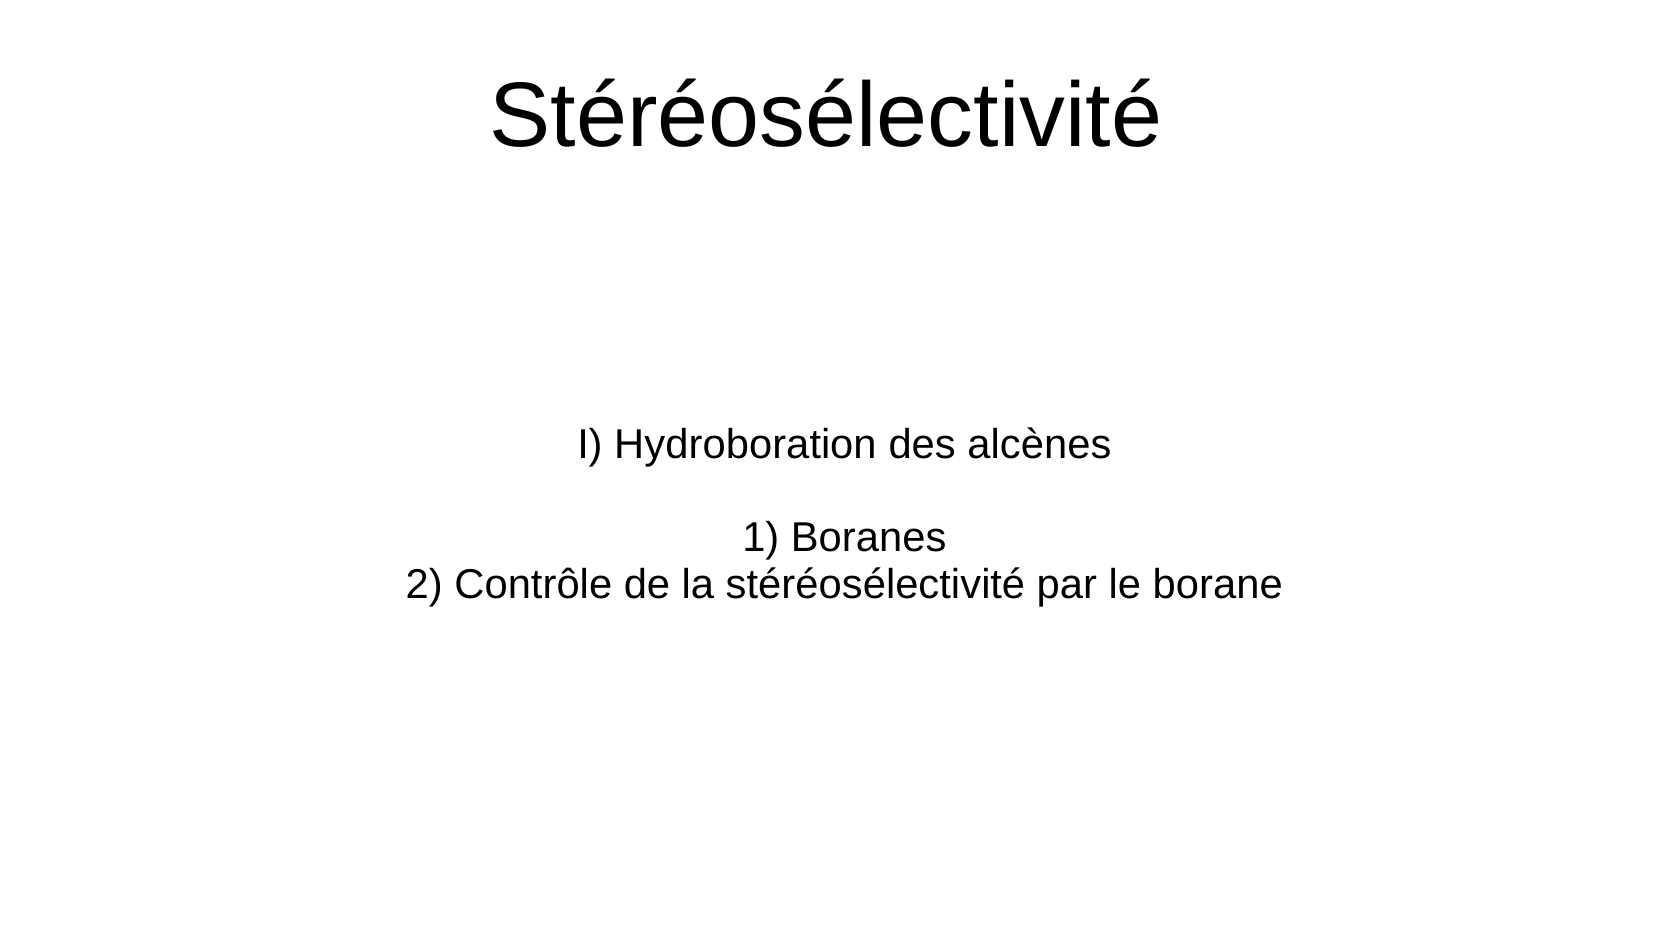

# Stéréosélectivité
I) Hydroboration des alcènes
1) Boranes
2) Contrôle de la stéréosélectivité par le borane